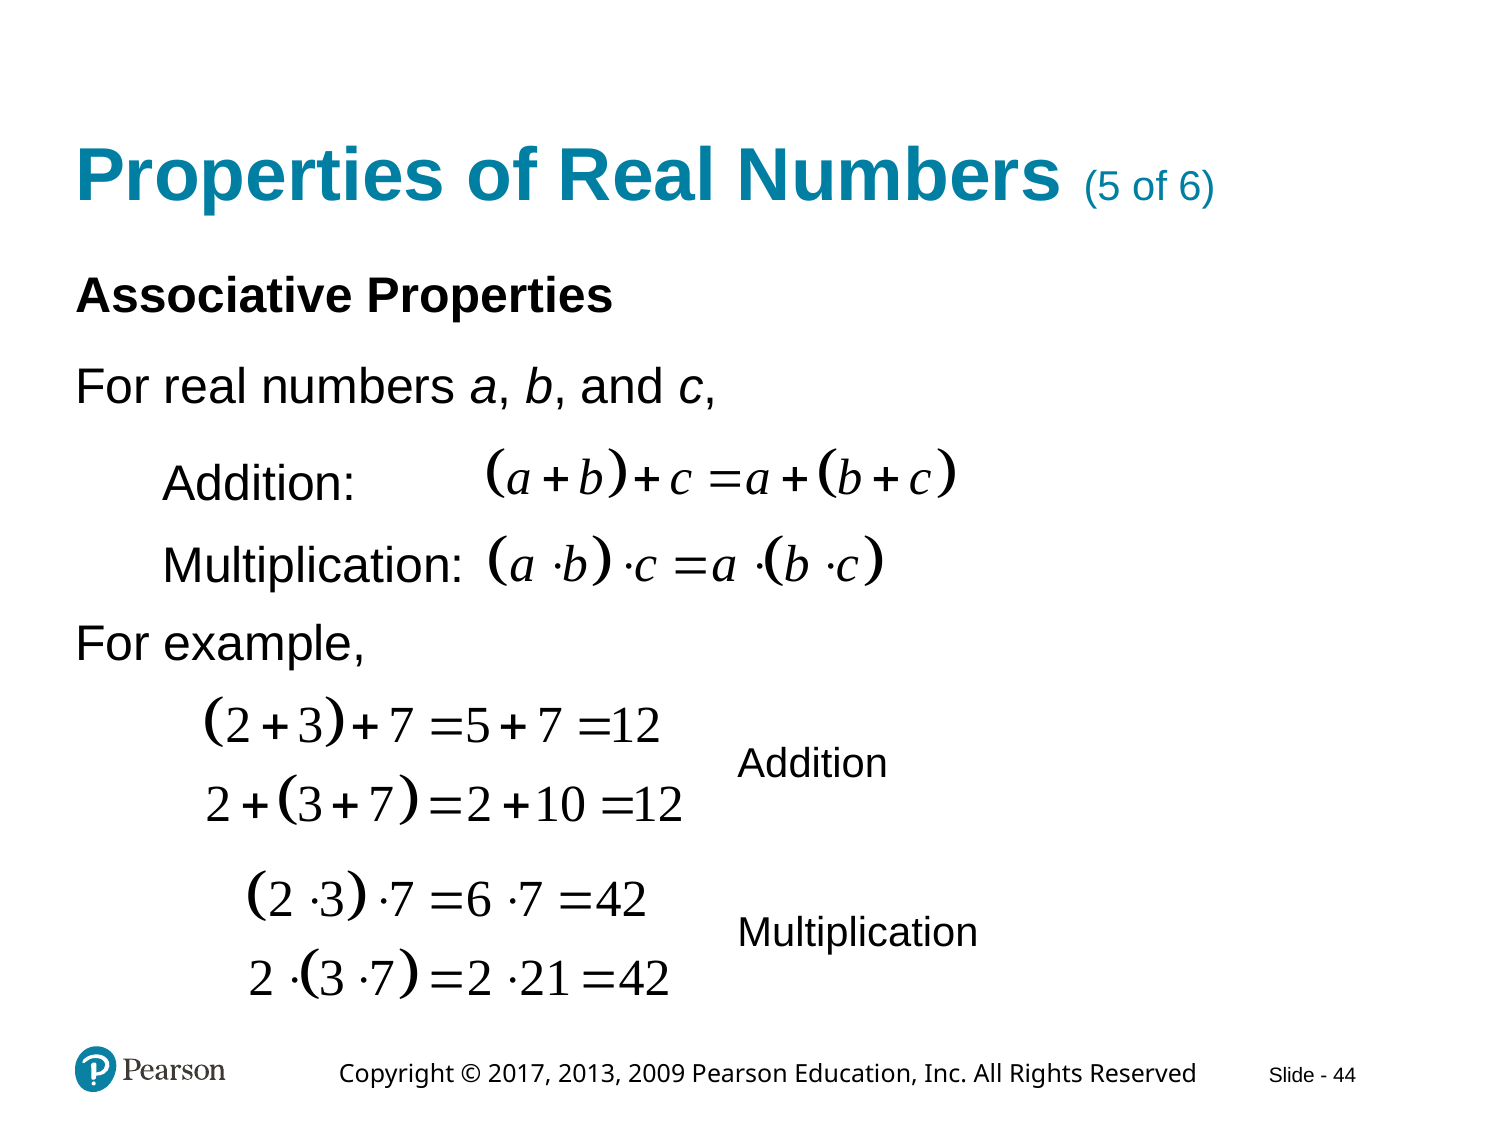

# Properties of Real Numbers (5 of 6)
Associative Properties
For real numbers a, b, and c,
Addition:
Multiplication:
For example,
Addition
Multiplication